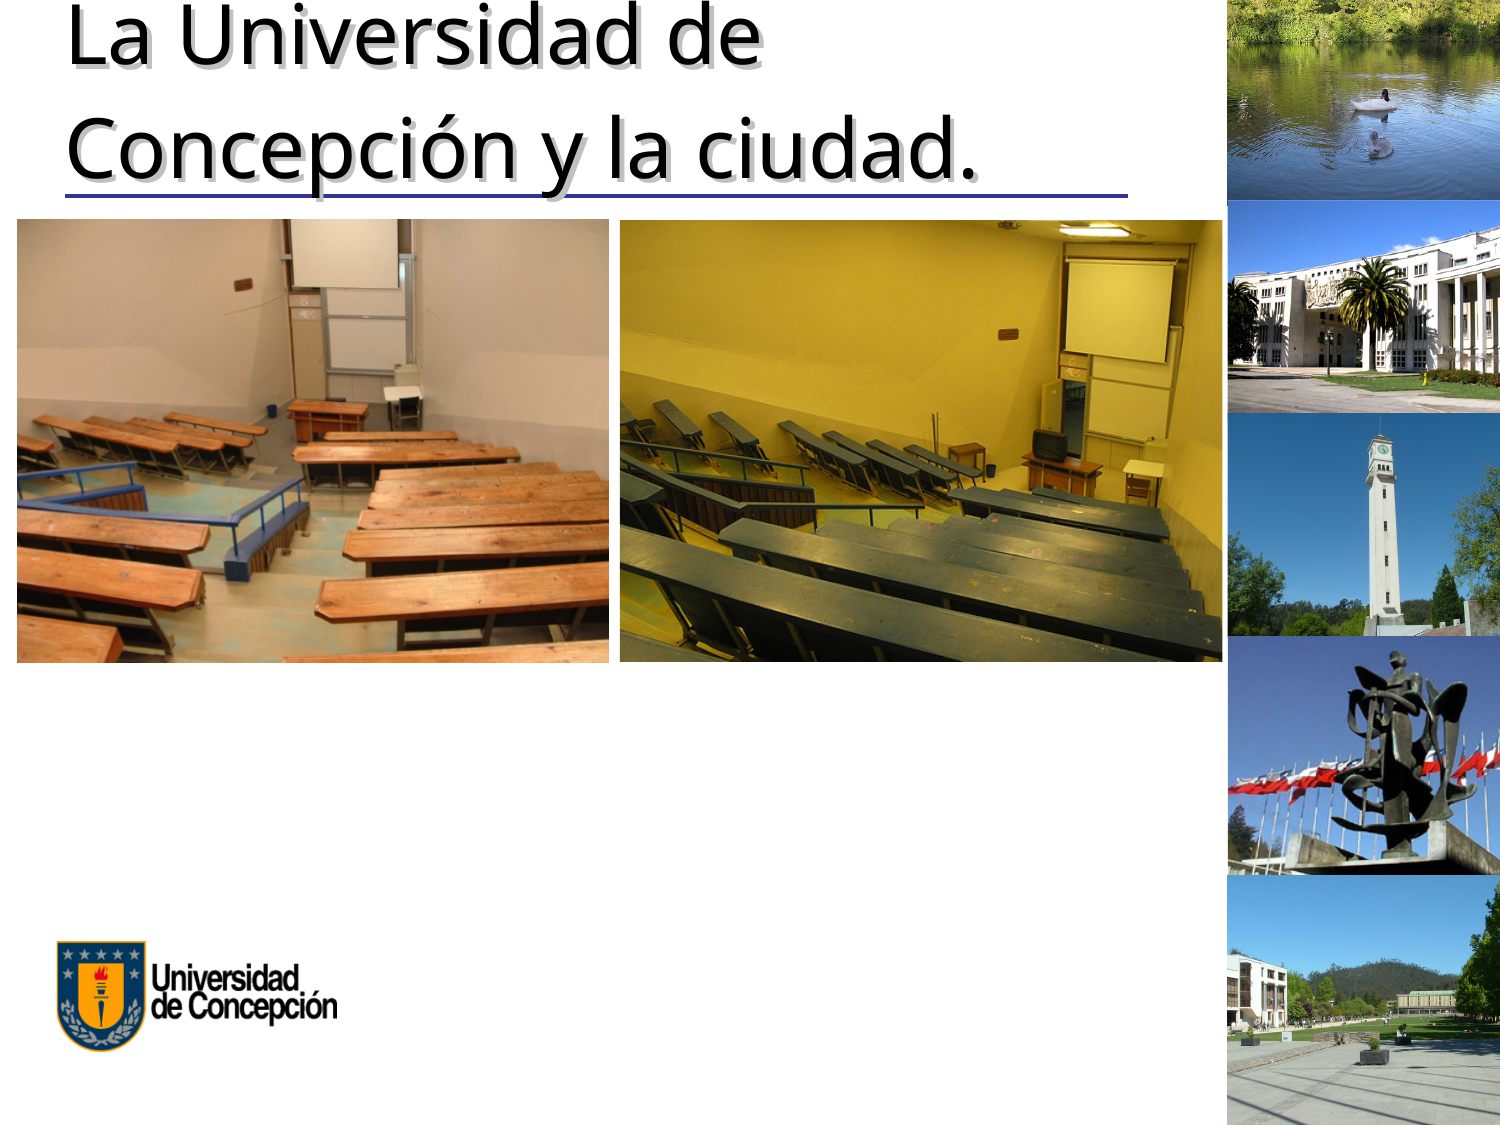

# La Universidad de Concepción y la ciudad.